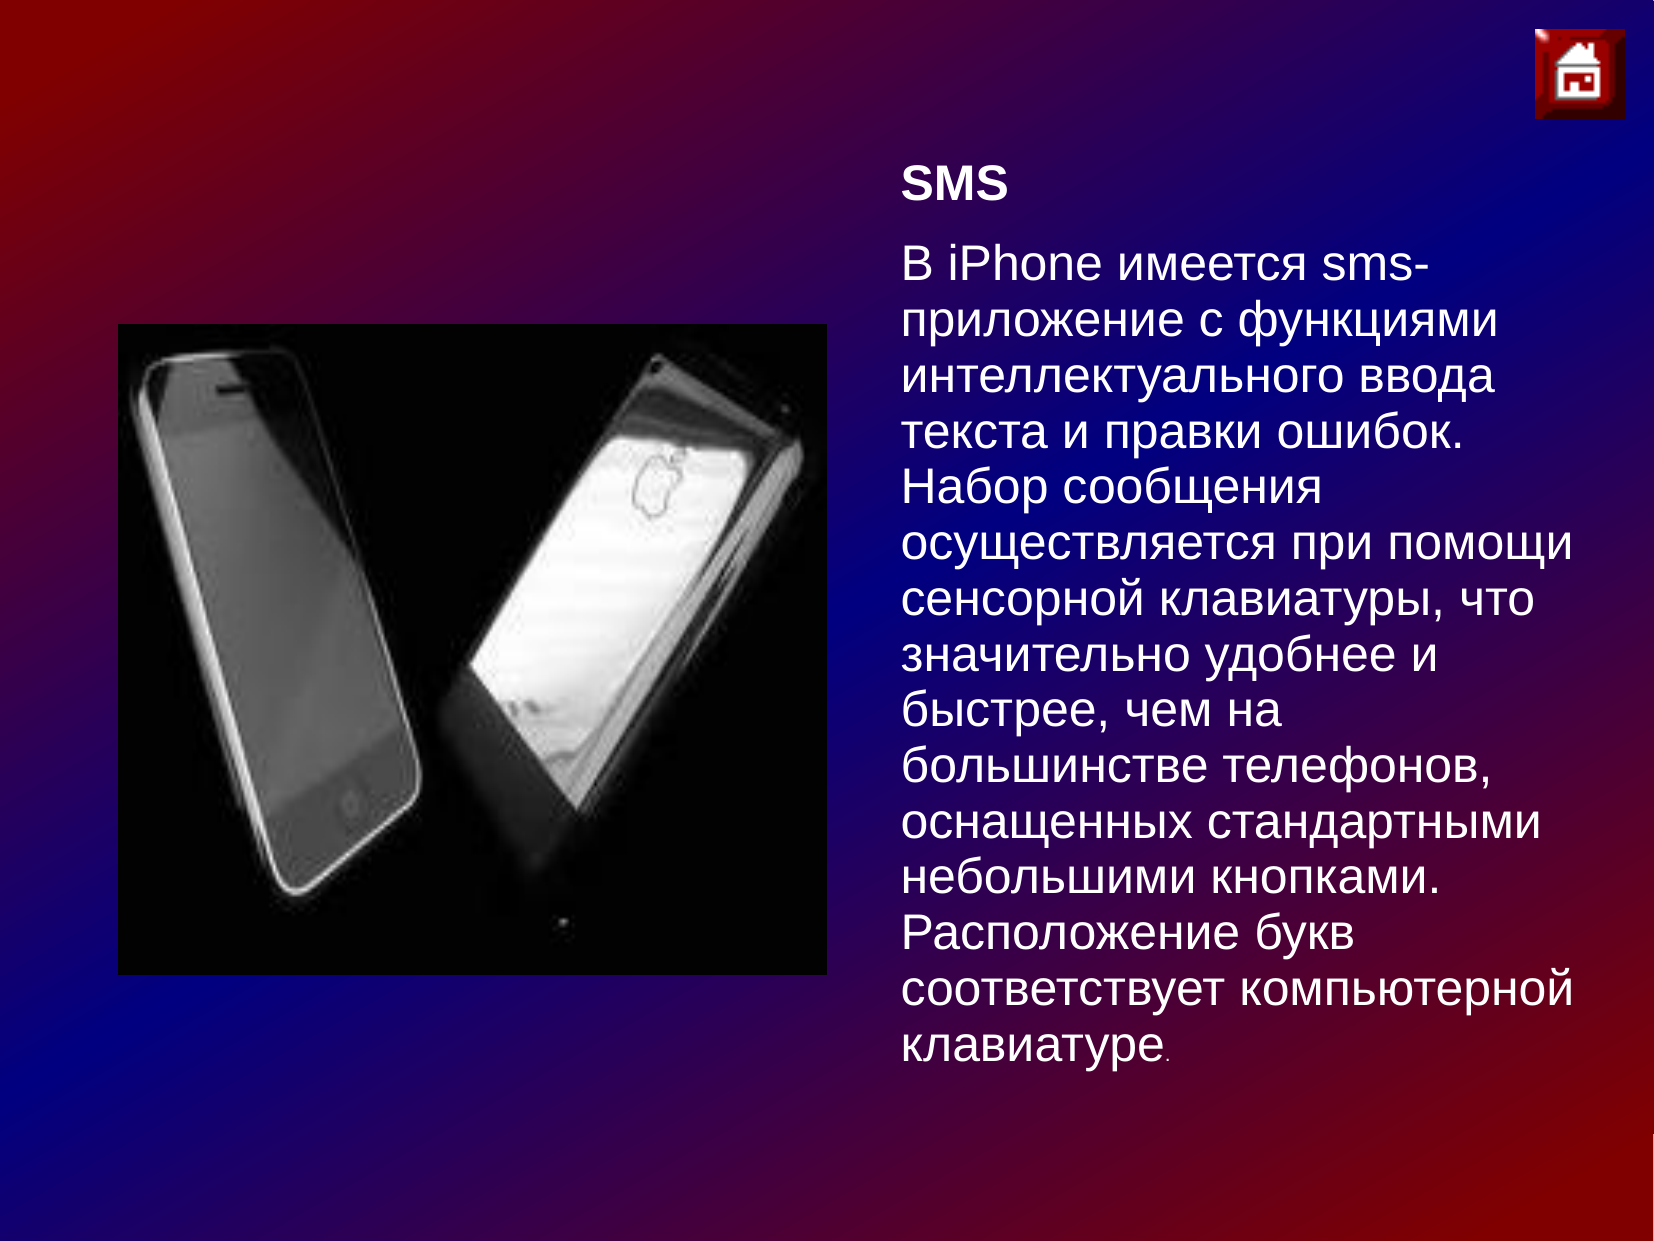

SMS
В iPhone имеется sms-приложение с функциями интеллектуального ввода текста и правки ошибок. Набор сообщения осуществляется при помощи сенсорной клавиатуры, что значительно удобнее и быстрее, чем на большинстве телефонов, оснащенных стандартными небольшими кнопками. Расположение букв соответствует компьютерной клавиатуре.